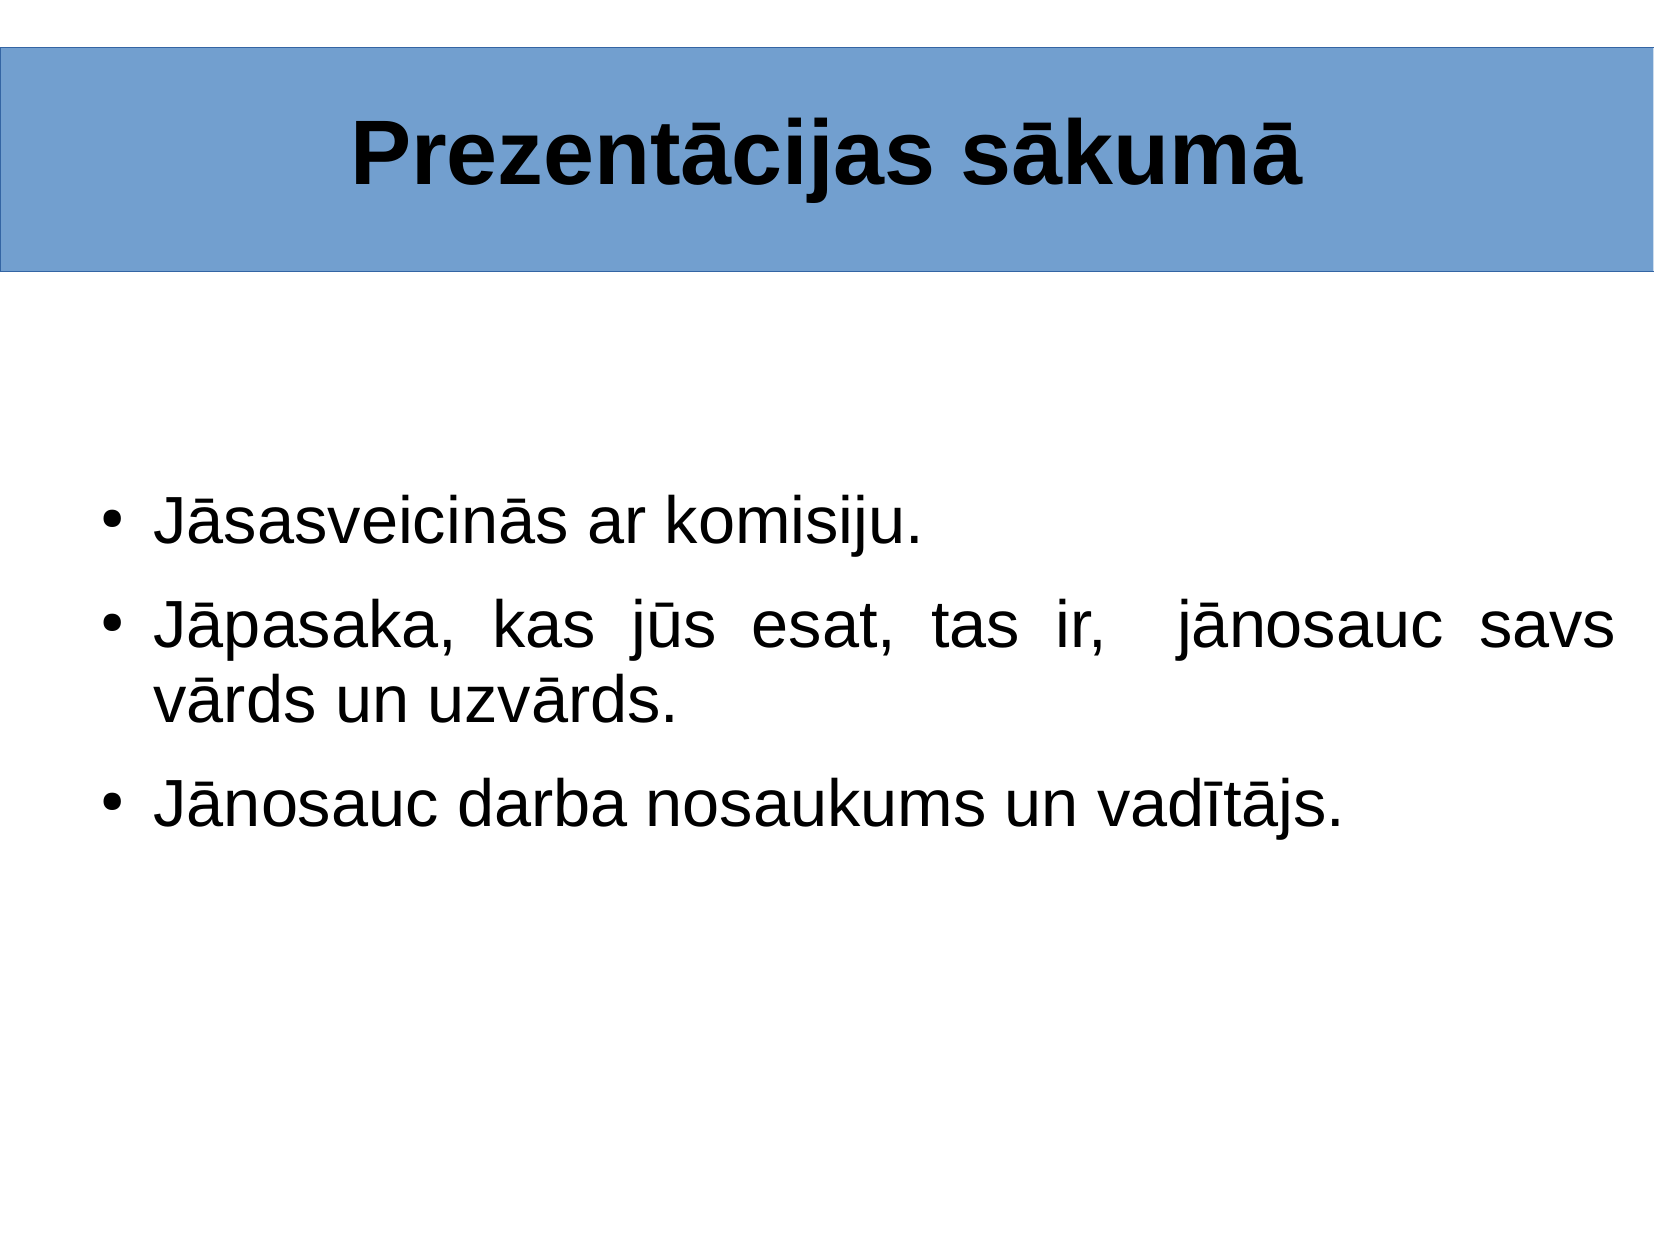

# Prezentācijas sākumā
Jāsasveicinās ar komisiju.
Jāpasaka, kas jūs esat, tas ir, jānosauc savs vārds un uzvārds.
Jānosauc darba nosaukums un vadītājs.